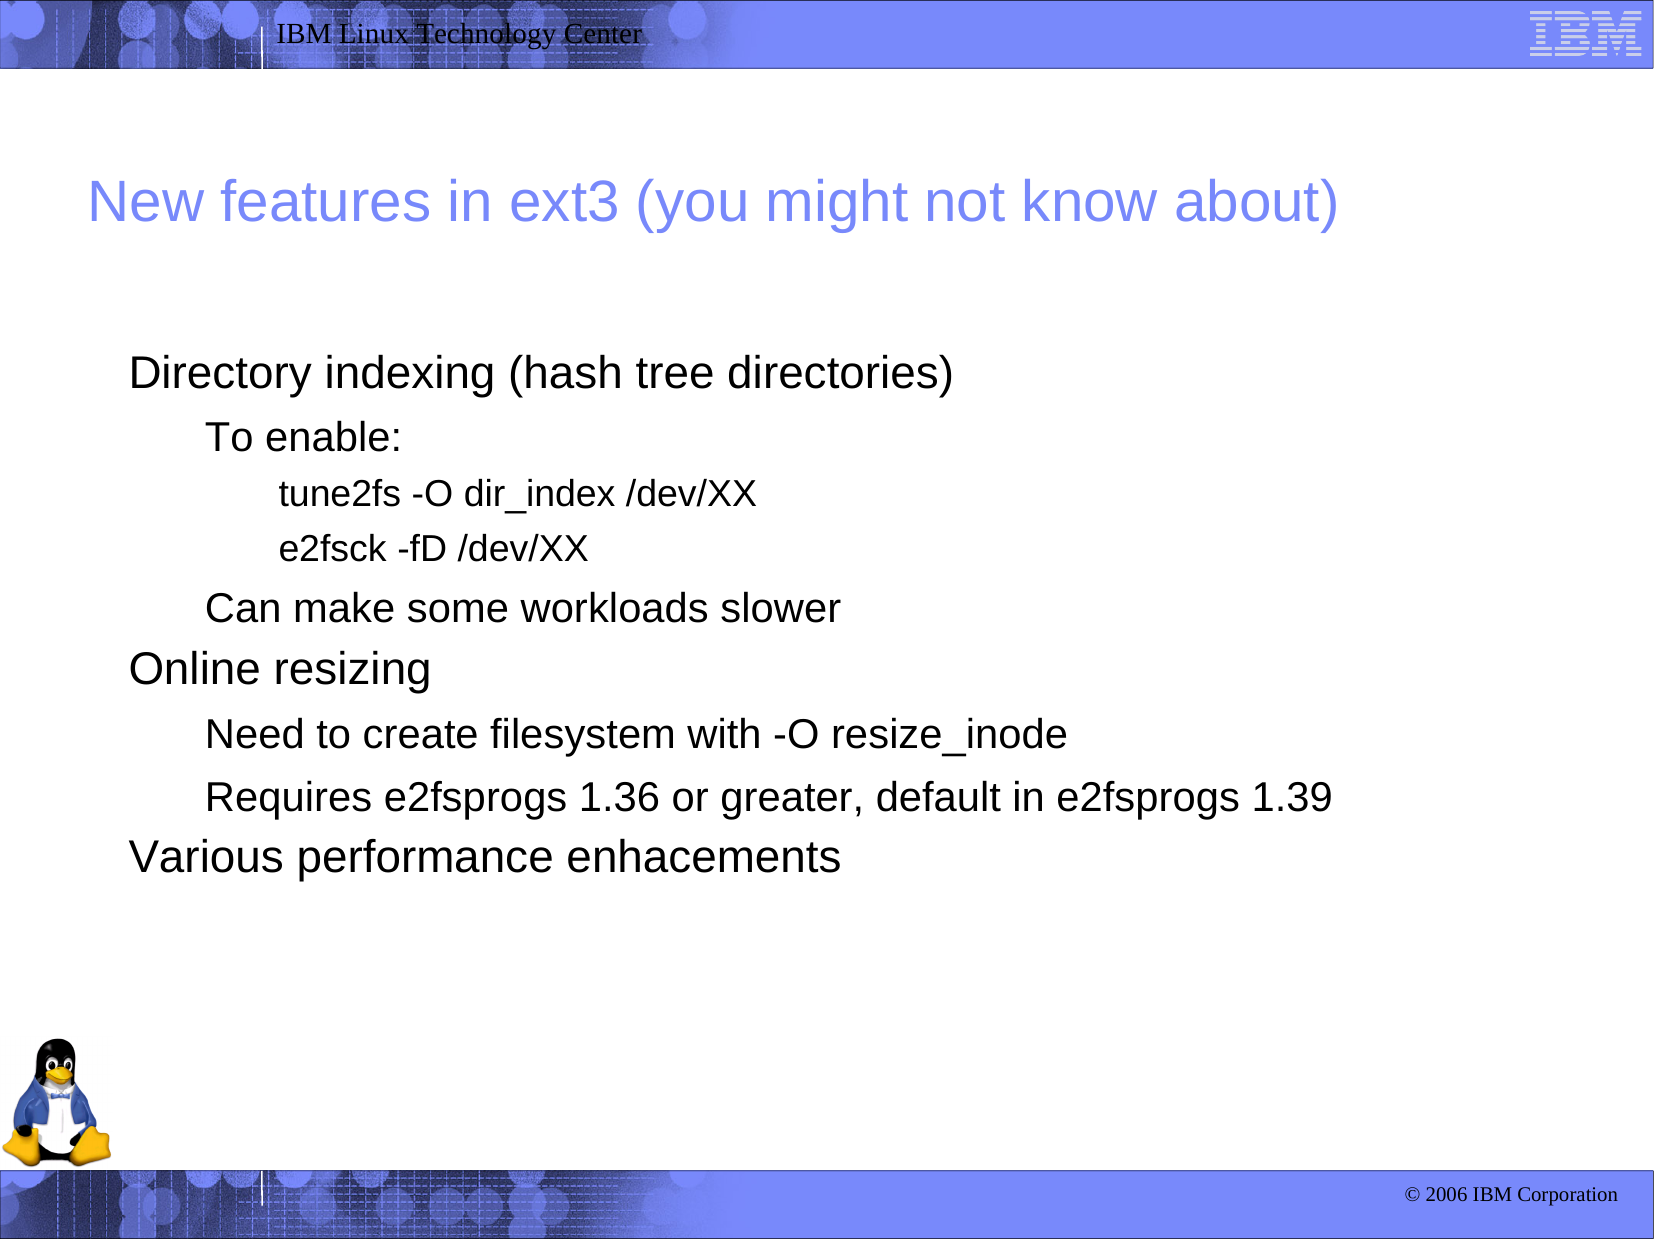

# New features in ext3 (you might not know about)
Directory indexing (hash tree directories)
To enable:
tune2fs -O dir_index /dev/XX
e2fsck -fD /dev/XX
Can make some workloads slower
Online resizing
Need to create filesystem with -O resize_inode
Requires e2fsprogs 1.36 or greater, default in e2fsprogs 1.39
Various performance enhacements